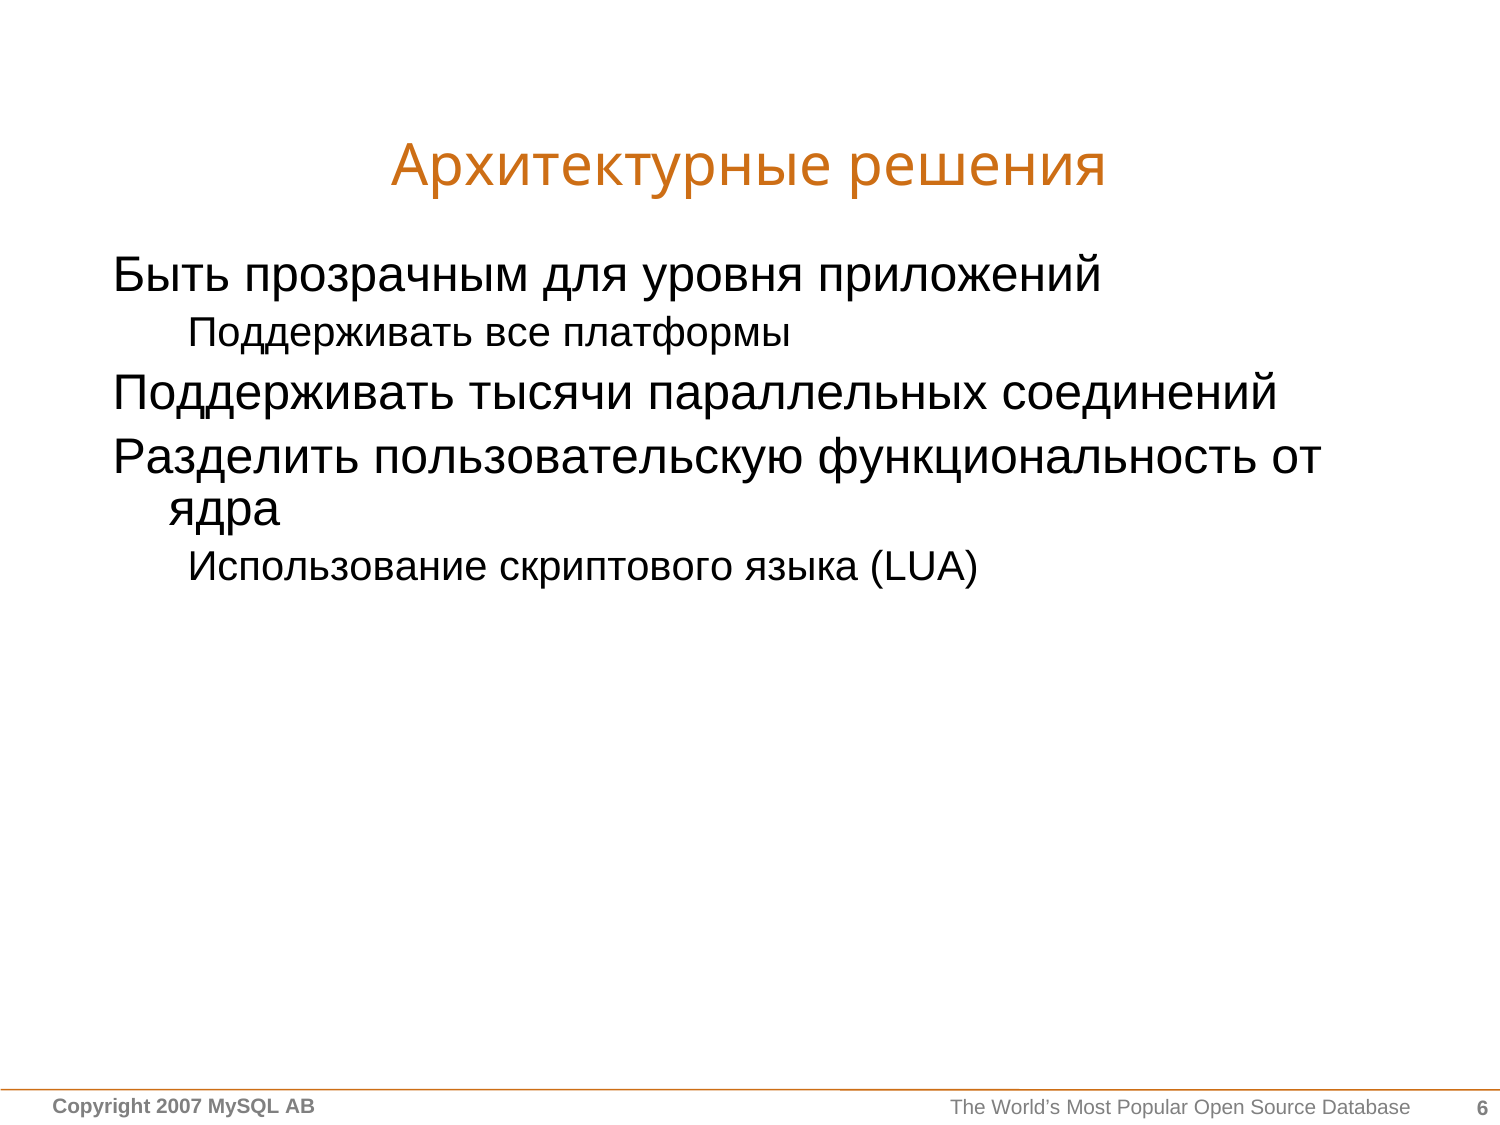

# Архитектурные решения
Быть прозрачным для уровня приложений
Поддерживать все платформы
Поддерживать тысячи параллельных соединений
Разделить пользовательскую функциональность от ядра
Использование скриптового языка (LUA)